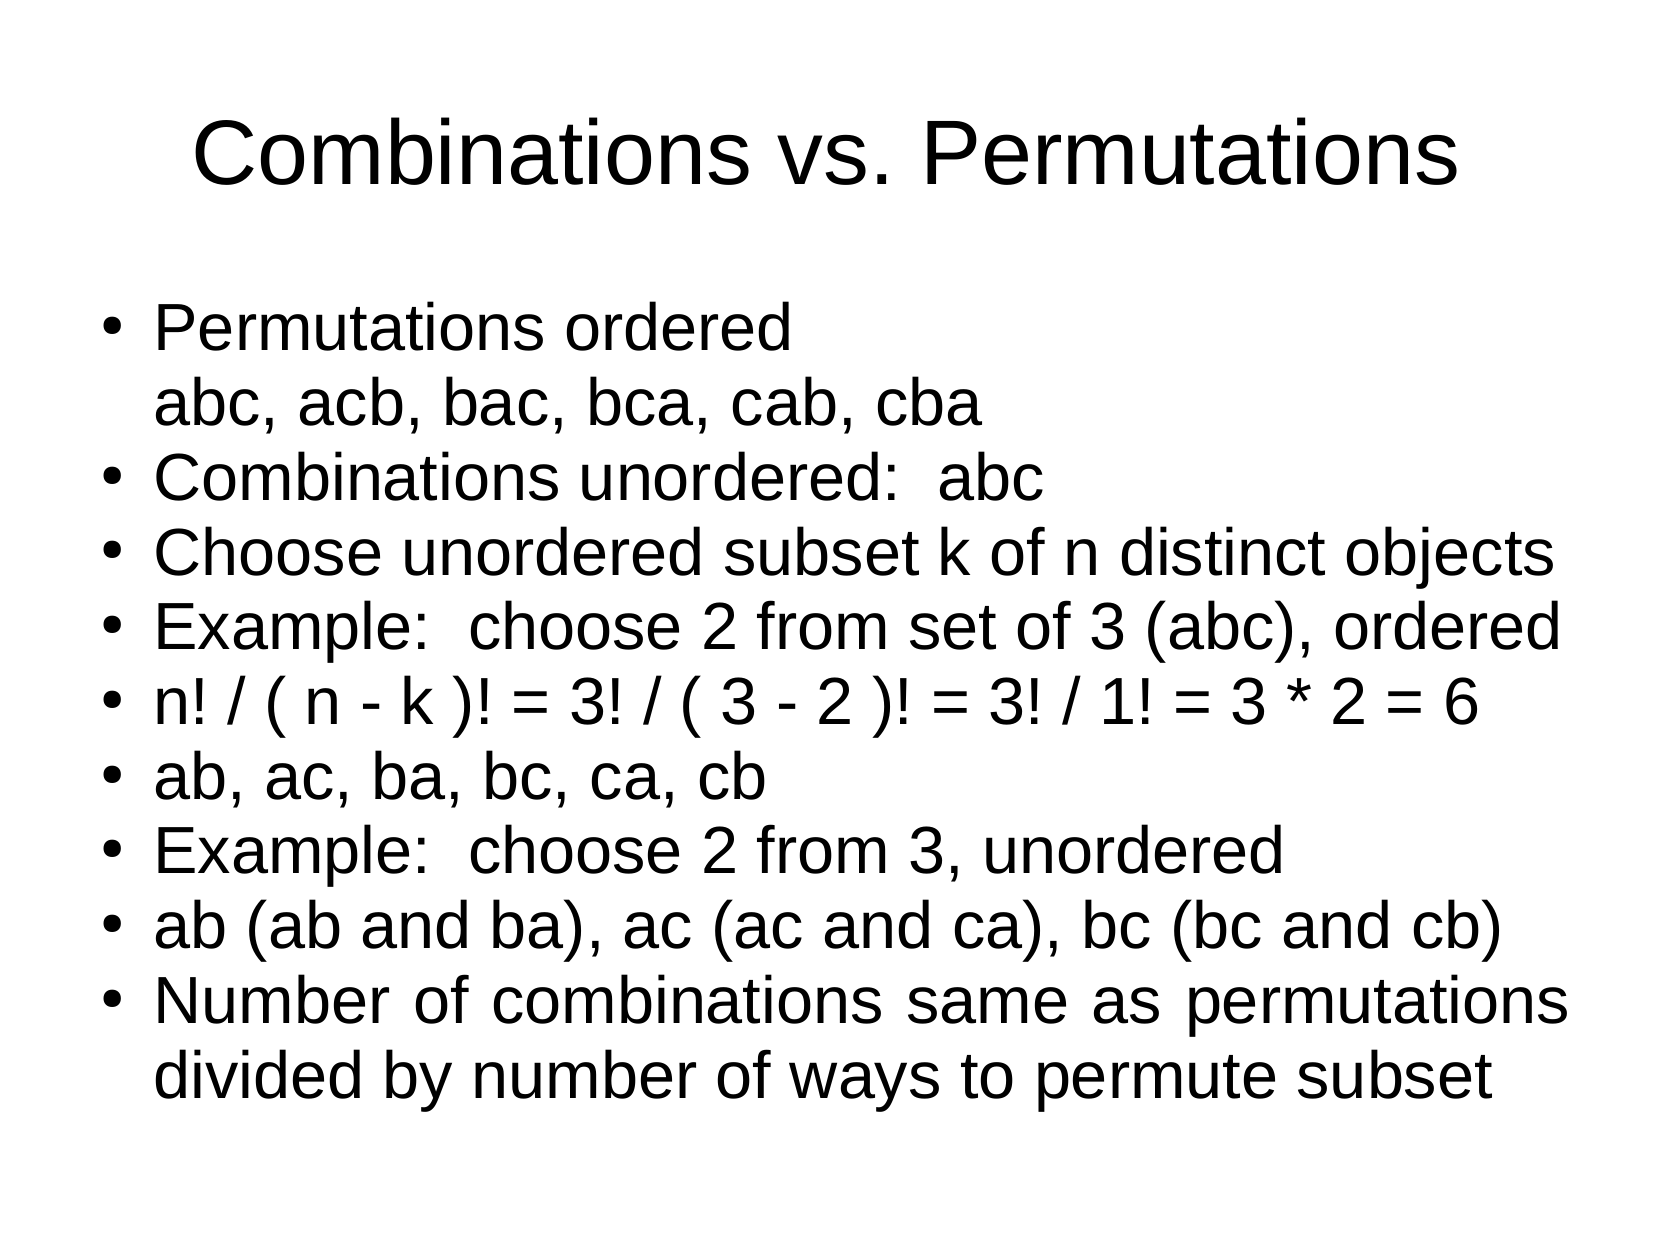

# Combinations vs. Permutations
Permutations ordered
abc, acb, bac, bca, cab, cba
Combinations unordered: abc
Choose unordered subset k of n distinct objects
Example: choose 2 from set of 3 (abc), ordered
n! / ( n - k )! = 3! / ( 3 - 2 )! = 3! / 1! = 3 * 2 = 6
ab, ac, ba, bc, ca, cb
Example: choose 2 from 3, unordered
ab (ab and ba), ac (ac and ca), bc (bc and cb)
Number of combinations same as permutations divided by number of ways to permute subset